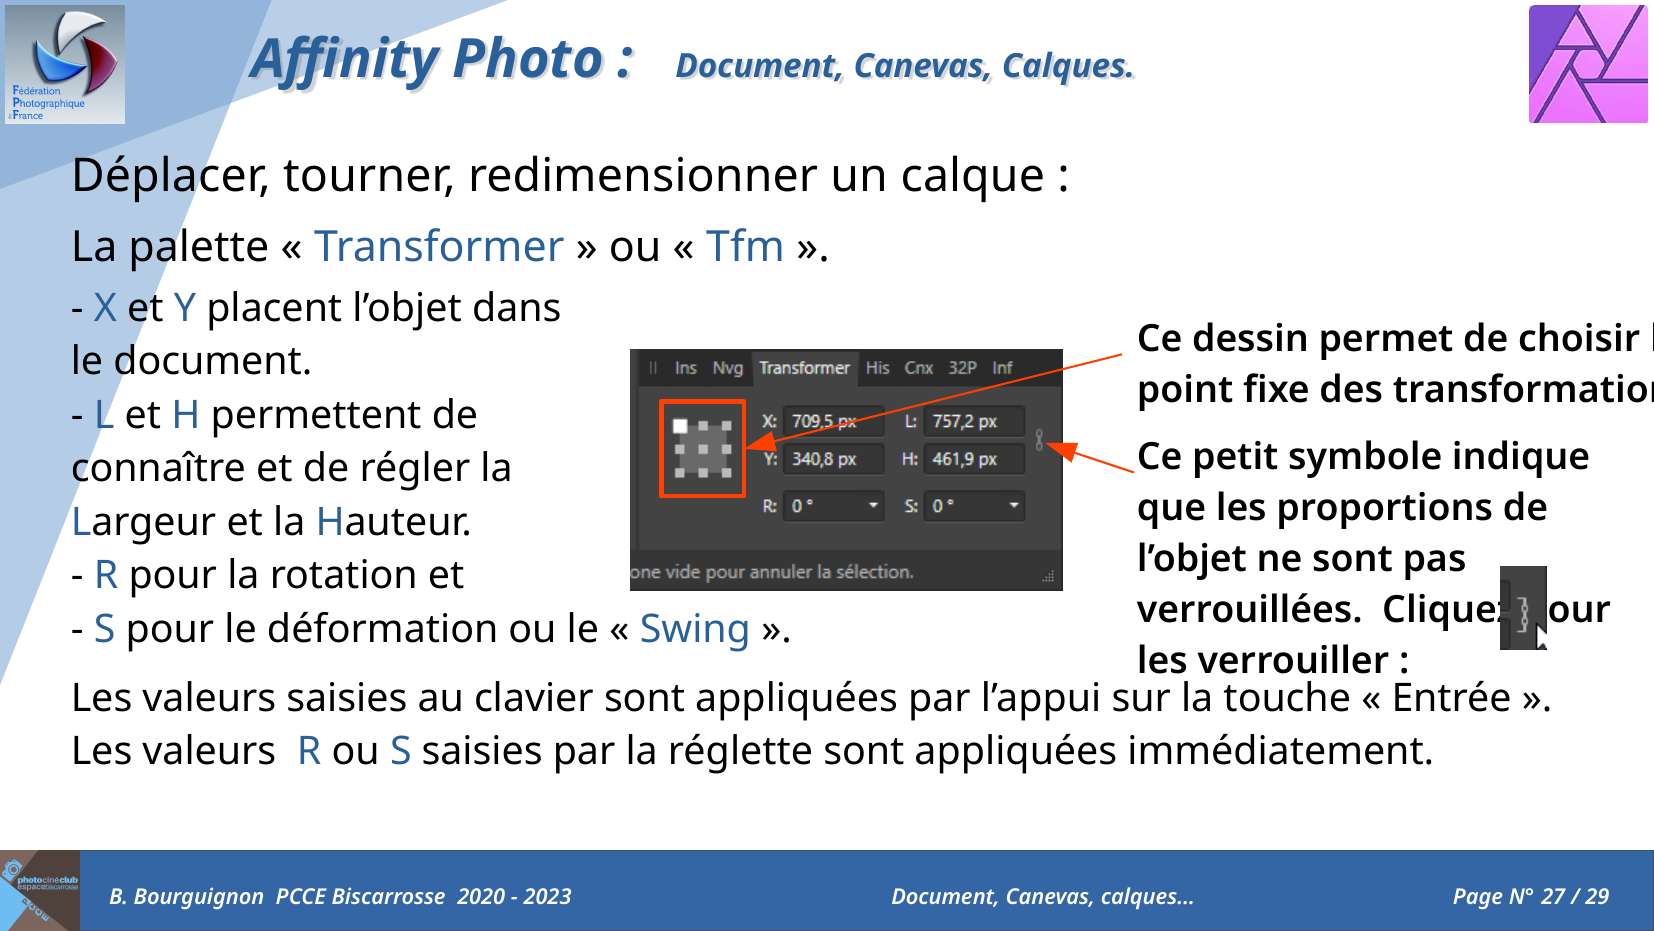

# Déplacer, tourner, redimensionner un calque :
La palette « Transformer » ou « Tfm ».
- X et Y placent l’objet dans
le document.
- L et H permettent de
connaître et de régler la
Largeur et la Hauteur.
- R pour la rotation et
- S pour le déformation ou le « Swing ».
Les valeurs saisies au clavier sont appliquées par l’appui sur la touche « Entrée ». Les valeurs R ou S saisies par la réglette sont appliquées immédiatement.
Ce dessin permet de choisir le
point fixe des transformations
Ce petit symbole indique que les proportions de l’objet ne sont pas verrouillées. Cliquez pour les verrouiller :